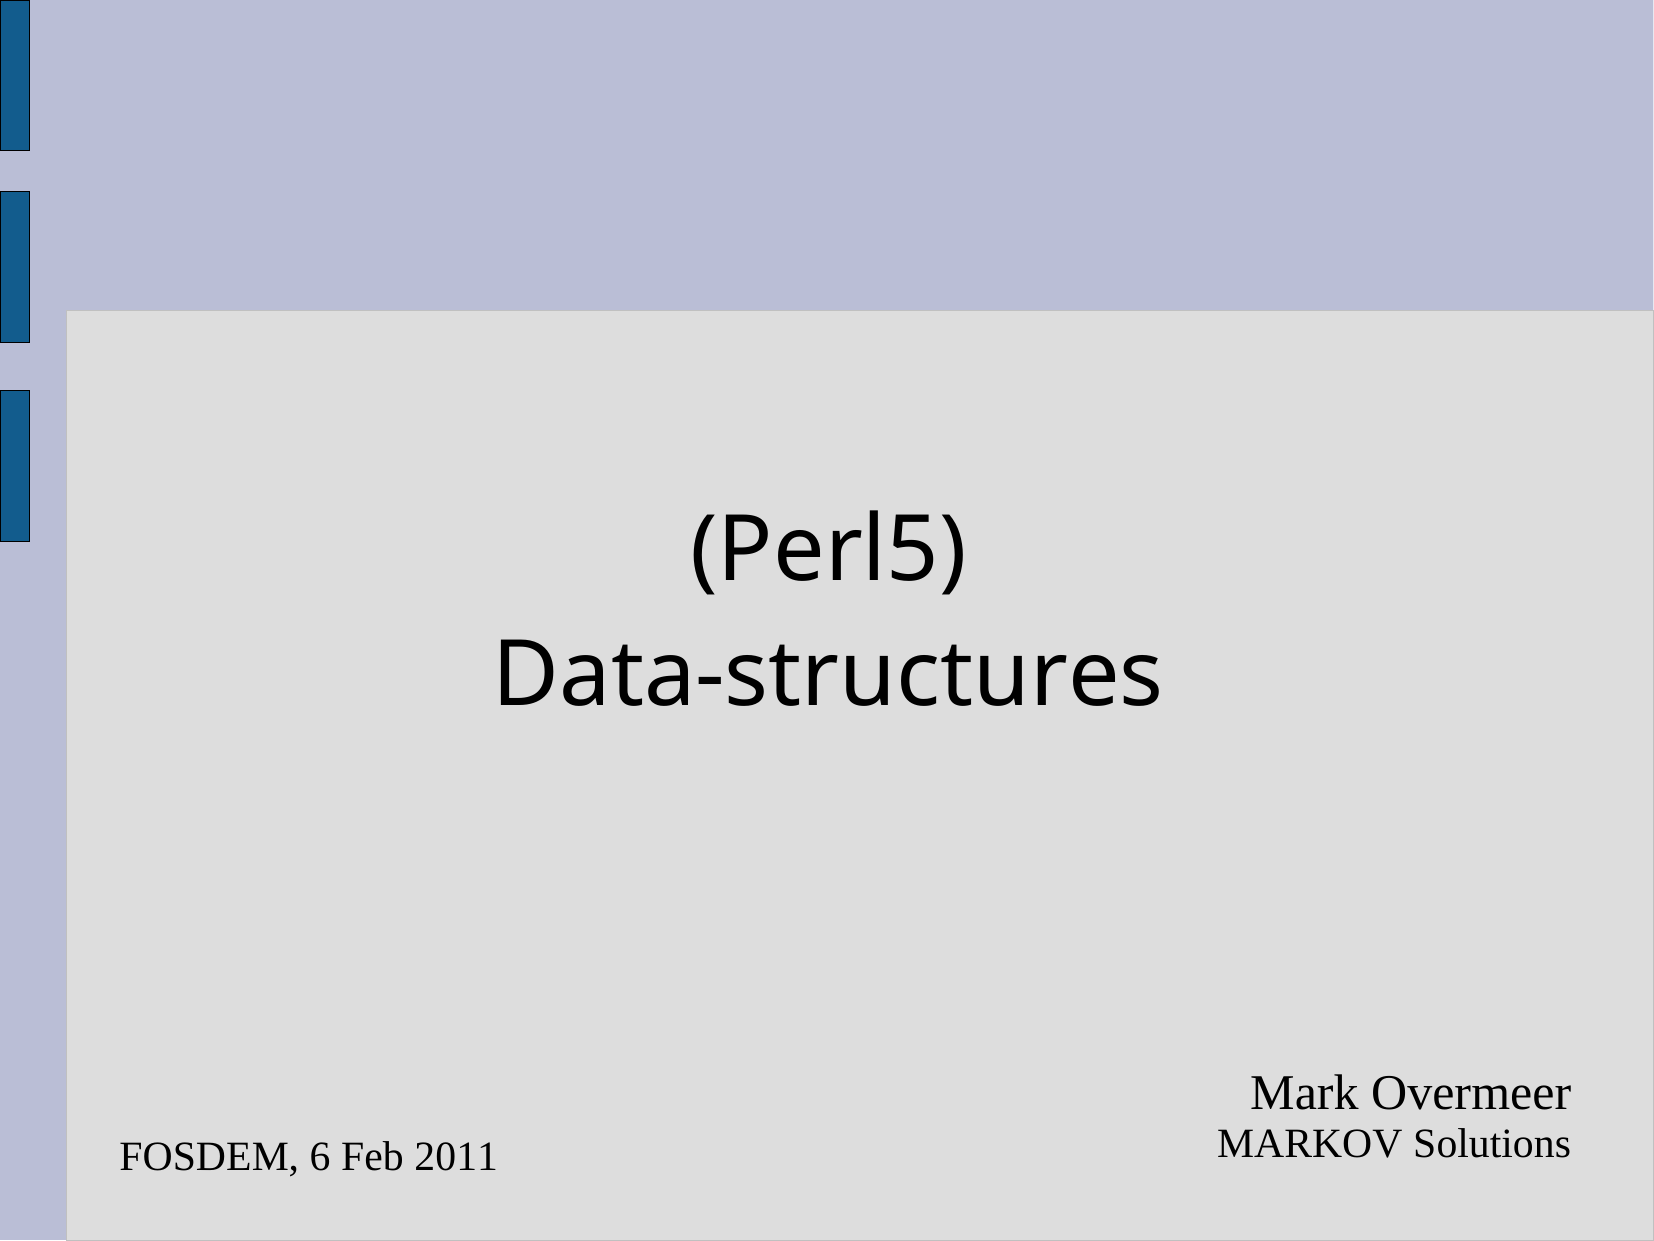

(Perl5)
Data-structures
Mark Overmeer
MARKOV Solutions
FOSDEM, 6 Feb 2011